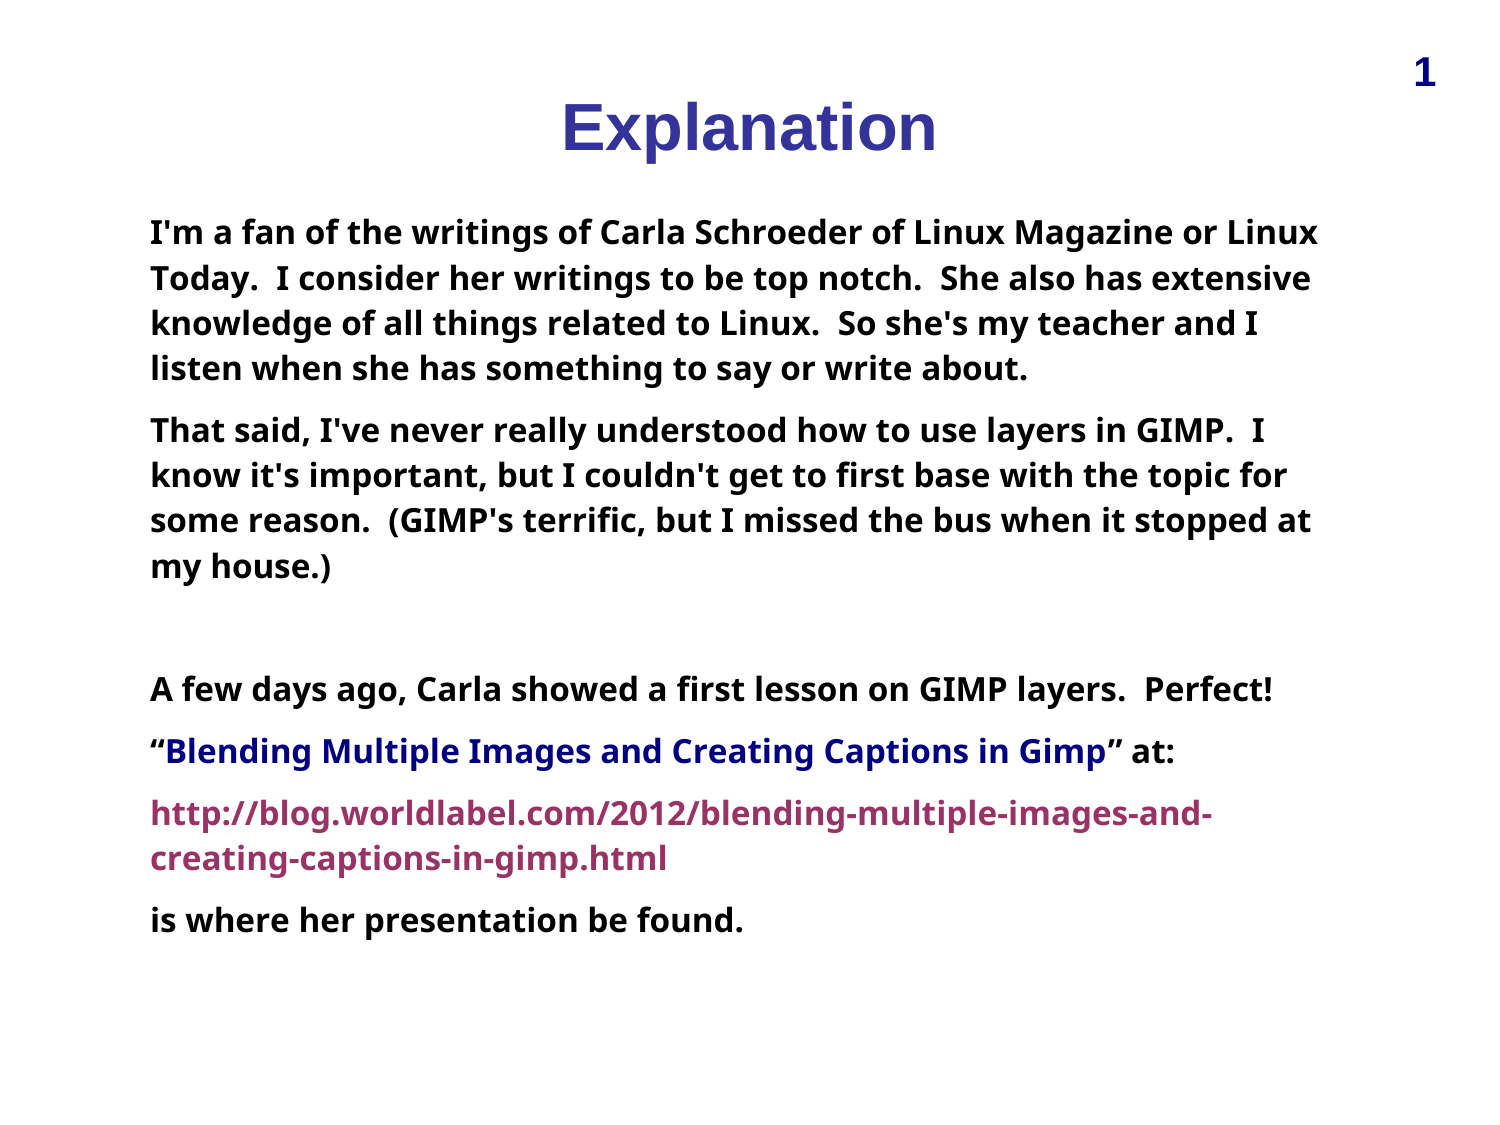

1
# Explanation
I'm a fan of the writings of Carla Schroeder of Linux Magazine or Linux Today. I consider her writings to be top notch. She also has extensive knowledge of all things related to Linux. So she's my teacher and I listen when she has something to say or write about.
That said, I've never really understood how to use layers in GIMP. I know it's important, but I couldn't get to first base with the topic for some reason. (GIMP's terrific, but I missed the bus when it stopped at my house.)
A few days ago, Carla showed a first lesson on GIMP layers. Perfect!
“Blending Multiple Images and Creating Captions in Gimp” at:
http://blog.worldlabel.com/2012/blending-multiple-images-and-creating-captions-in-gimp.html
is where her presentation be found.